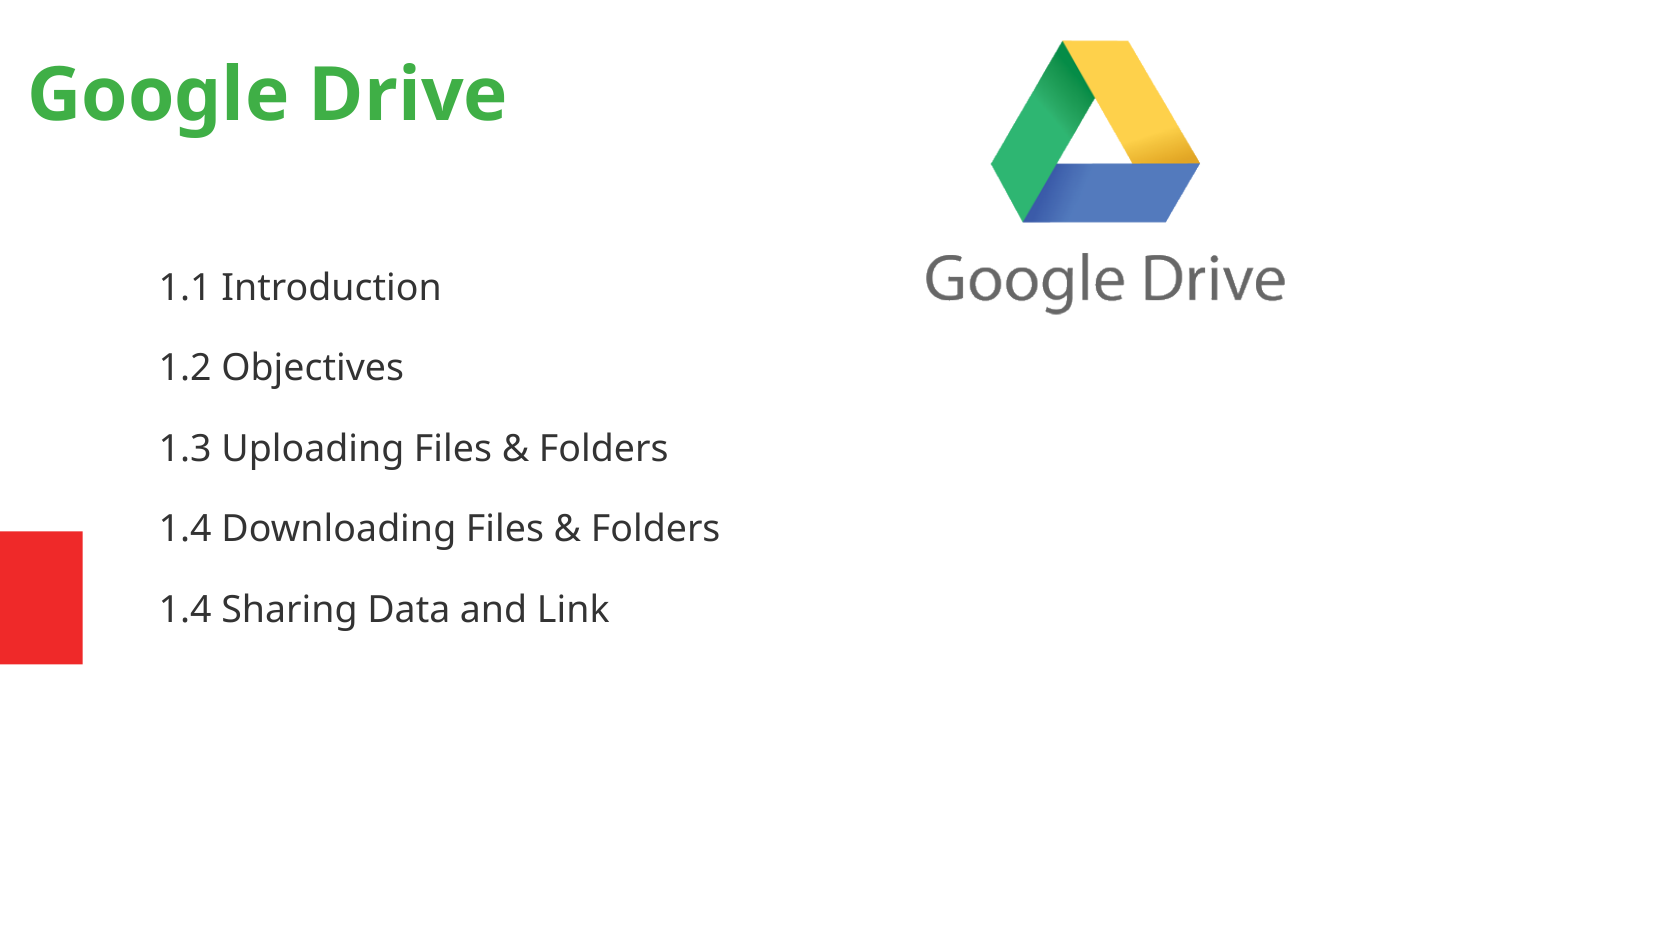

# Google Drive
1.1 Introduction
1.2 Objectives
1.3 Uploading Files & Folders
1.4 Downloading Files & Folders
1.4 Sharing Data and Link